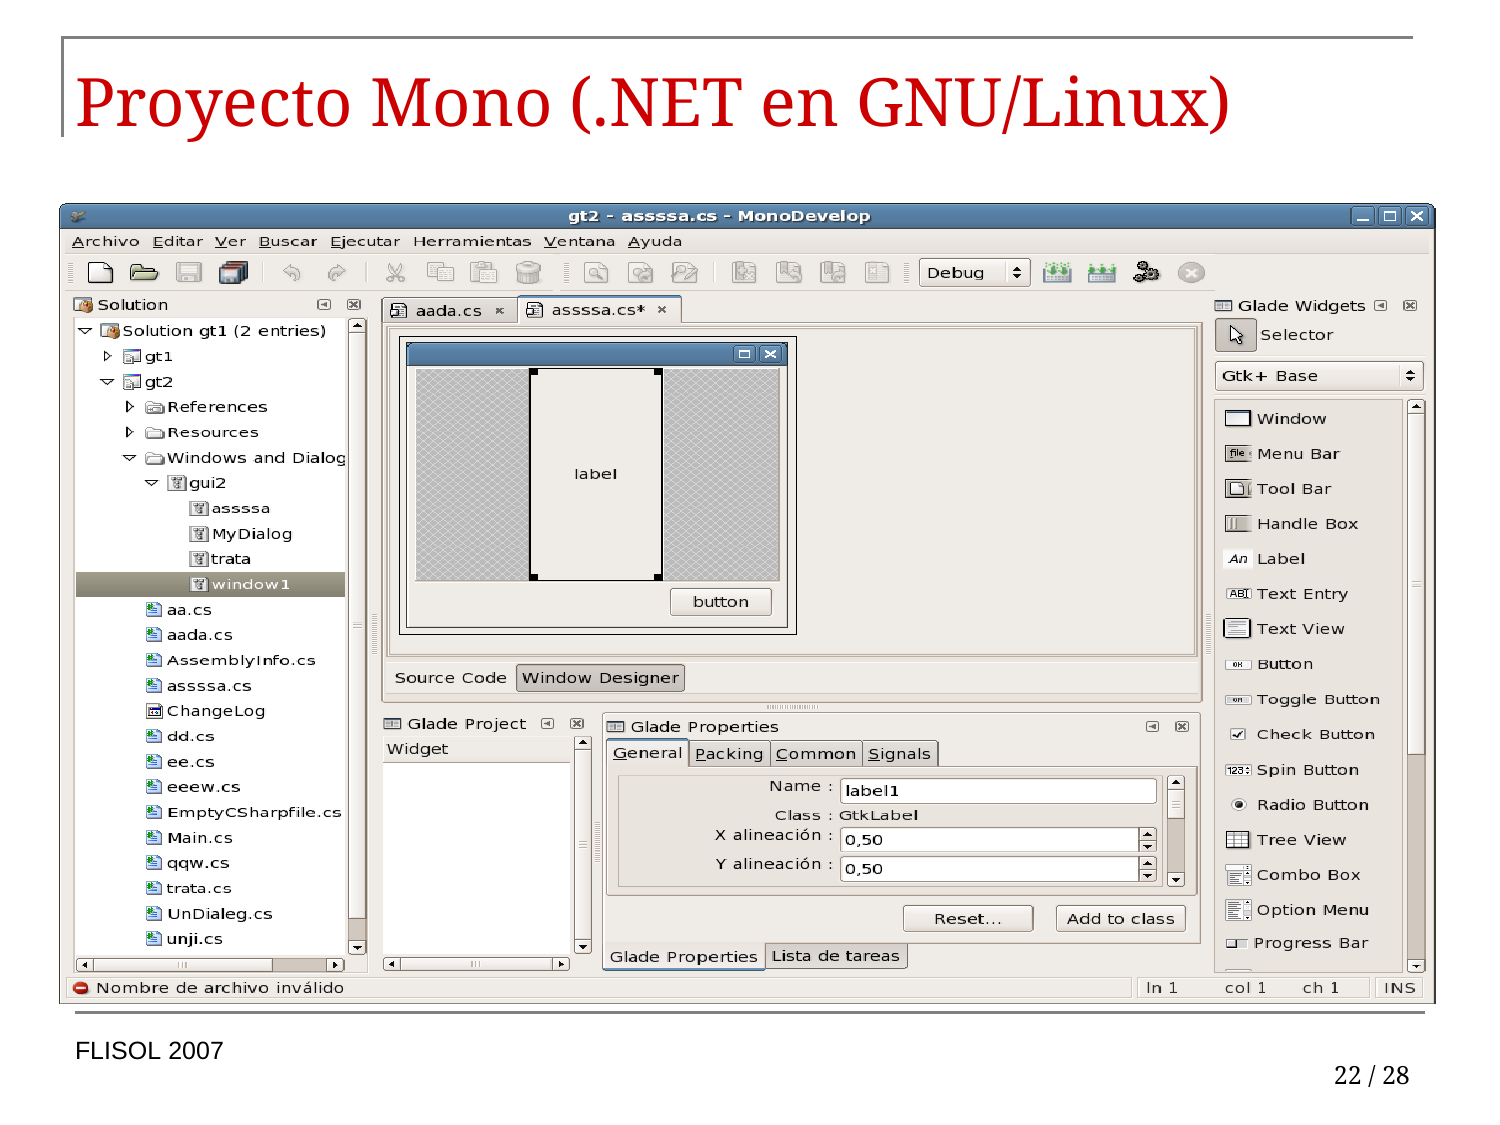

# Proyecto Mono (.NET en GNU/Linux)
22
COMPETISOFT